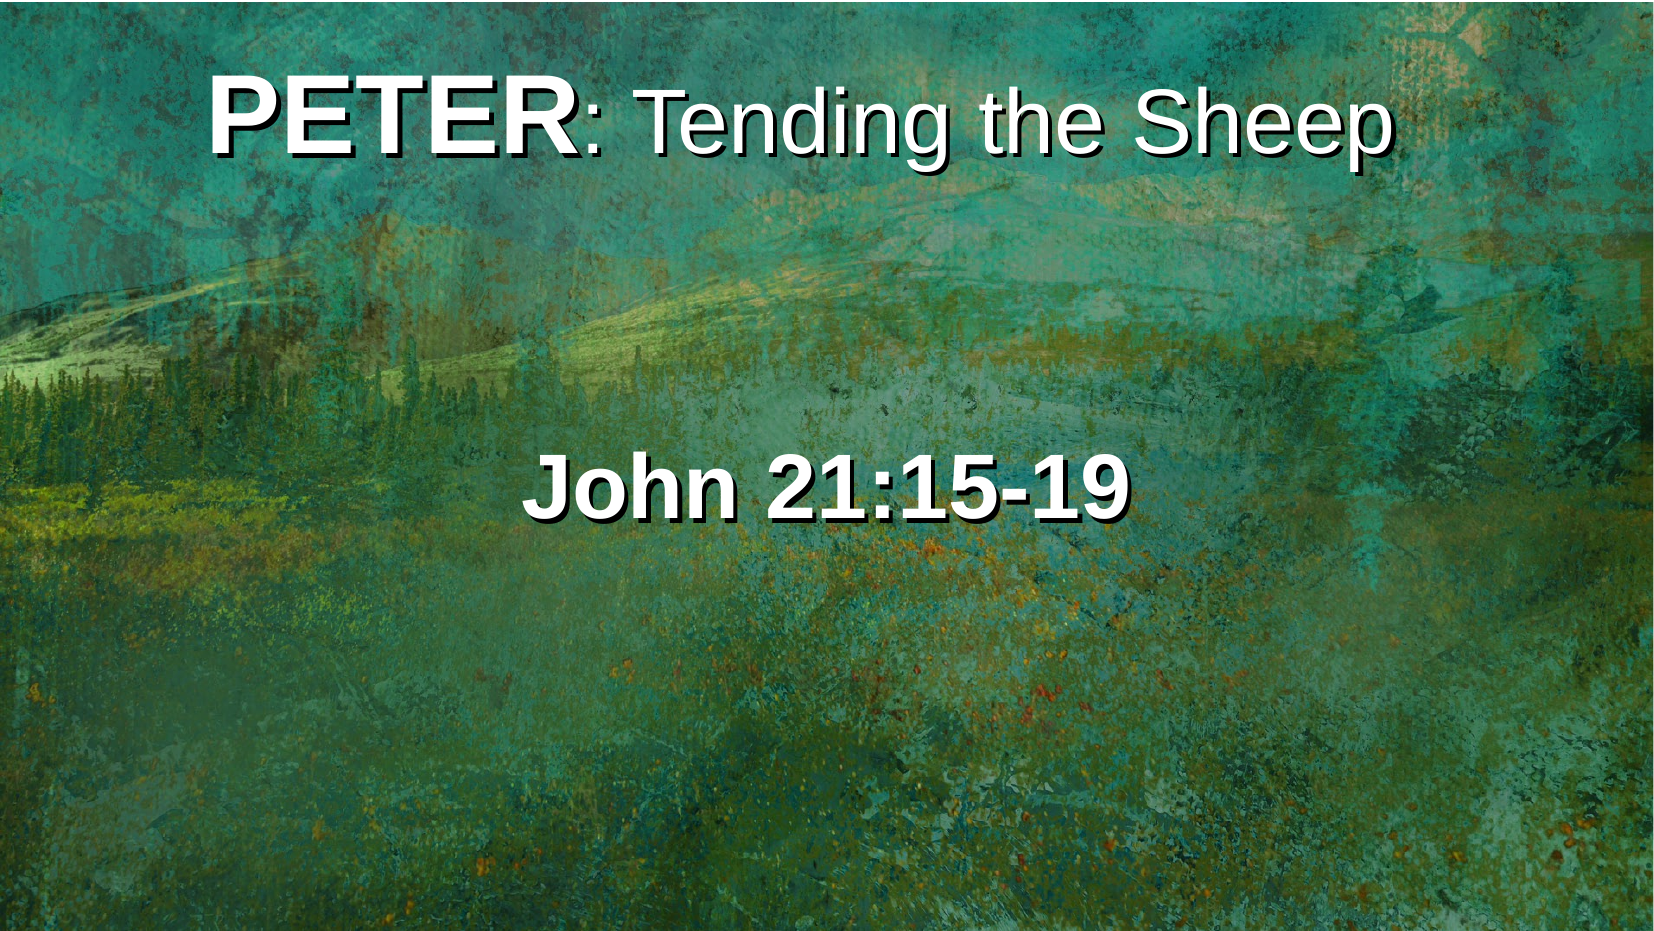

# PETER: Tending the Sheep
John 21:15-19